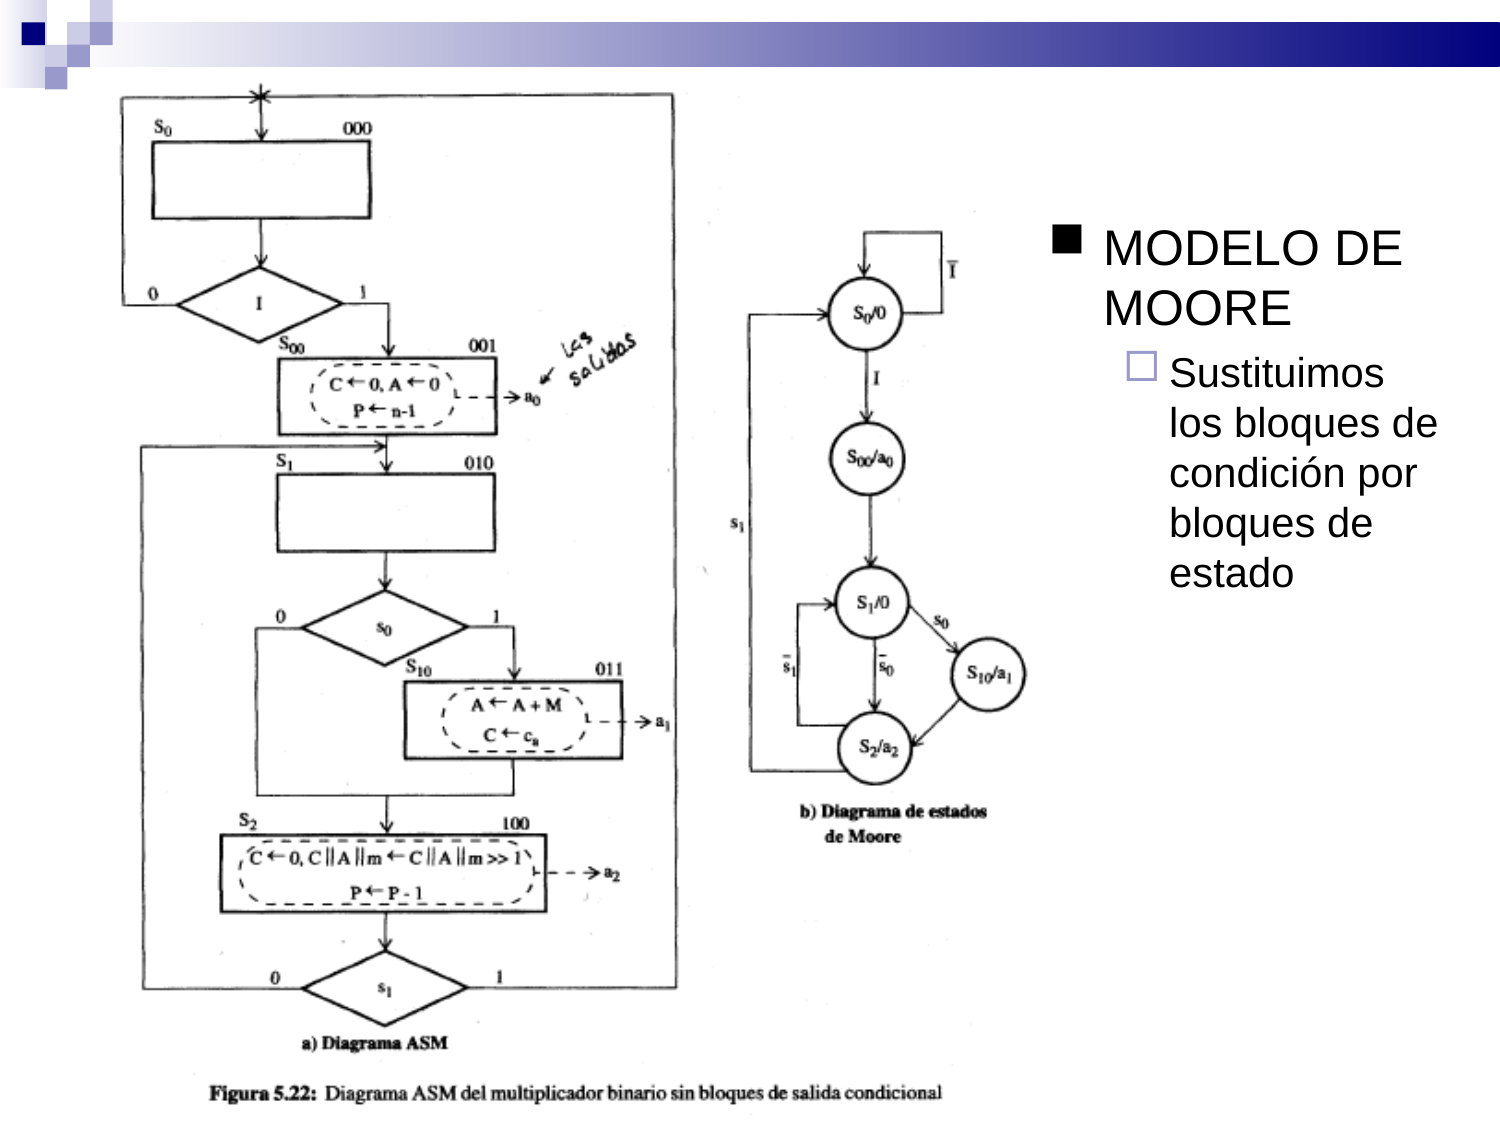

MODELO DE MOORE
Sustituimos los bloques de condición por bloques de estado